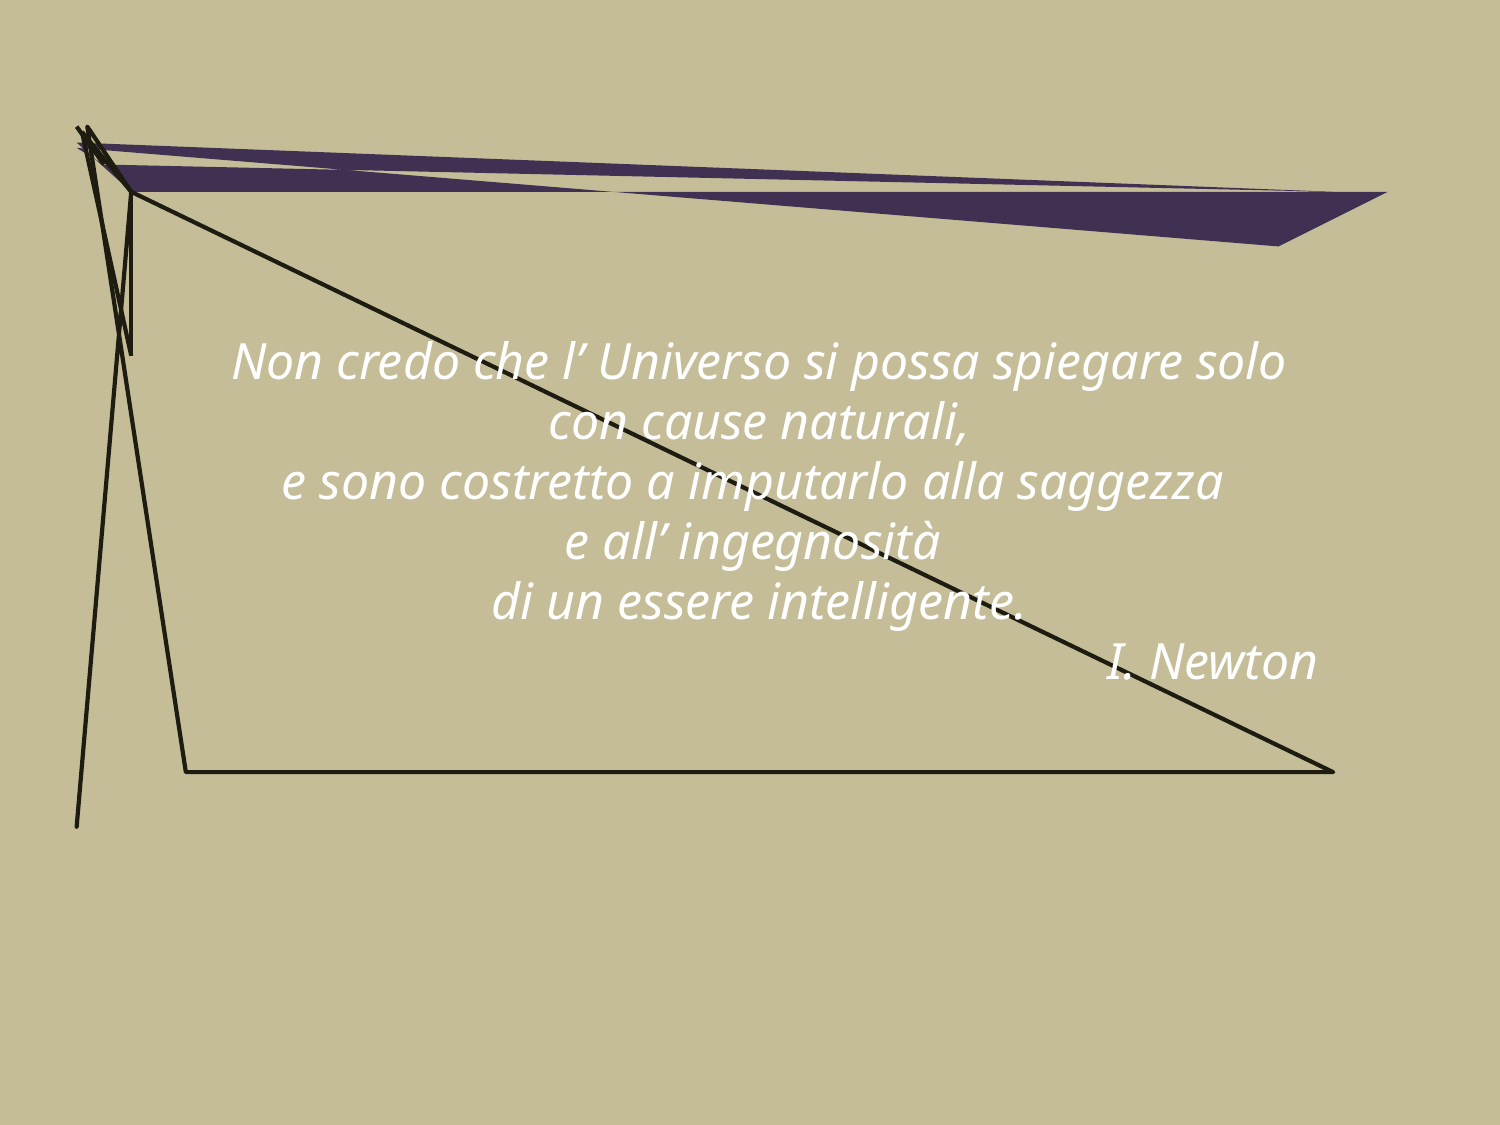

Non credo che l’ Universo si possa spiegare solo con cause naturali,
e sono costretto a imputarlo alla saggezza
e all’ ingegnosità
di un essere intelligente.
I. Newton